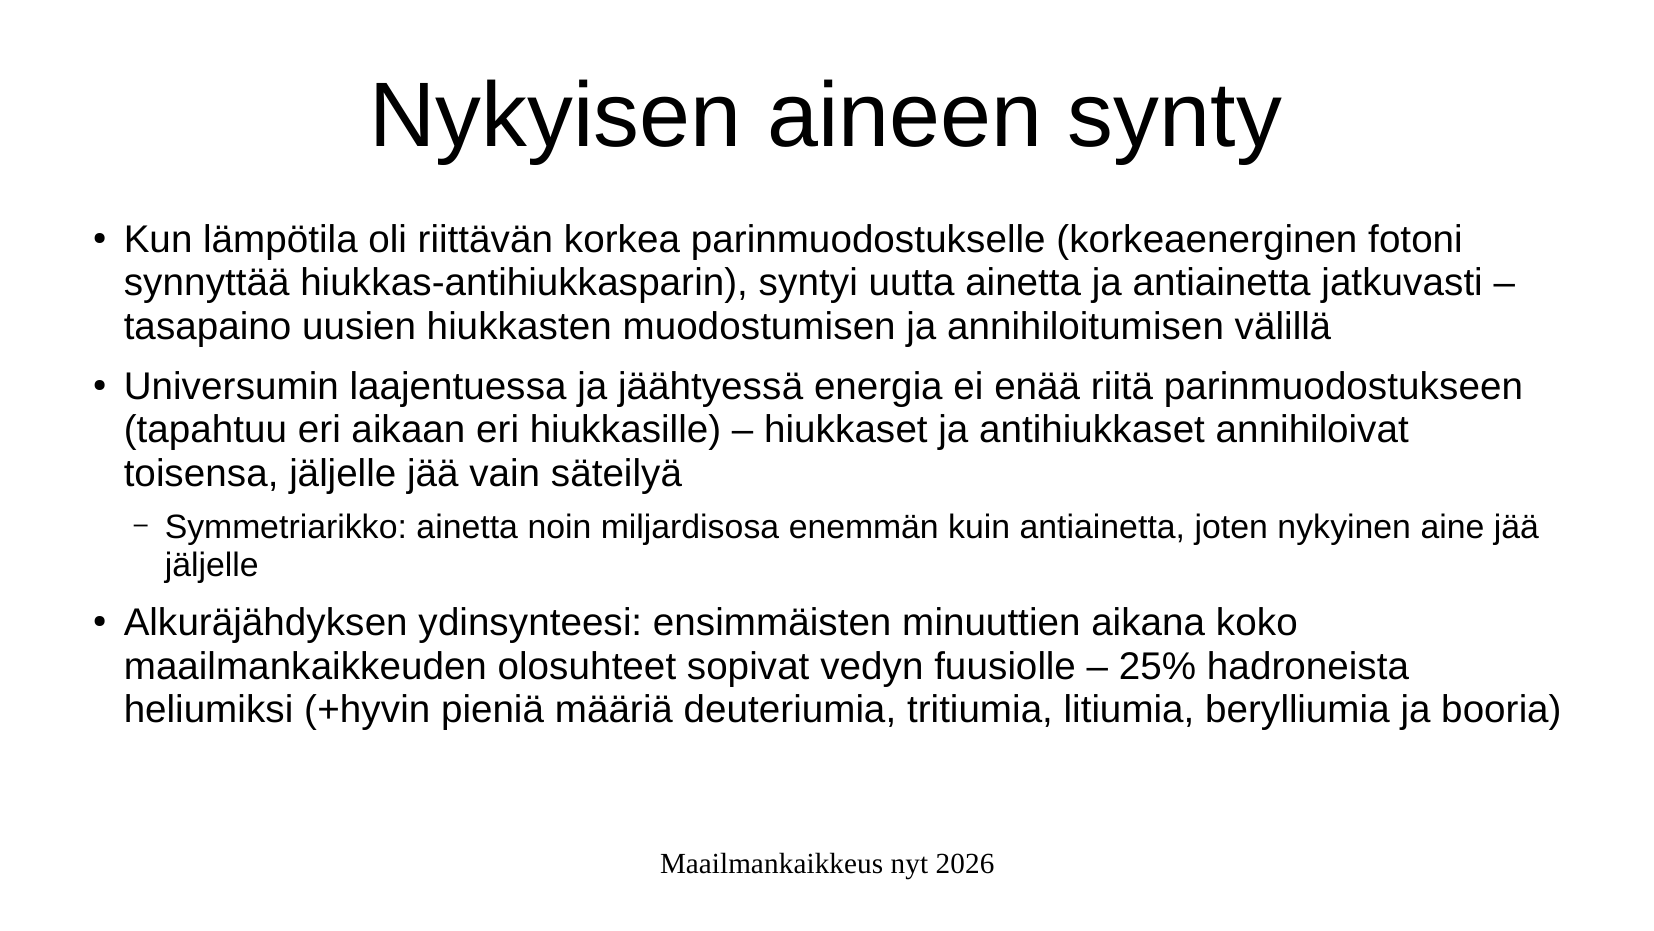

# Nykyisen aineen synty
Kun lämpötila oli riittävän korkea parinmuodostukselle (korkeaenerginen fotoni synnyttää hiukkas-antihiukkasparin), syntyi uutta ainetta ja antiainetta jatkuvasti – tasapaino uusien hiukkasten muodostumisen ja annihiloitumisen välillä
Universumin laajentuessa ja jäähtyessä energia ei enää riitä parinmuodostukseen (tapahtuu eri aikaan eri hiukkasille) – hiukkaset ja antihiukkaset annihiloivat toisensa, jäljelle jää vain säteilyä
Symmetriarikko: ainetta noin miljardisosa enemmän kuin antiainetta, joten nykyinen aine jää jäljelle
Alkuräjähdyksen ydinsynteesi: ensimmäisten minuuttien aikana koko maailmankaikkeuden olosuhteet sopivat vedyn fuusiolle – 25% hadroneista heliumiksi (+hyvin pieniä määriä deuteriumia, tritiumia, litiumia, berylliumia ja booria)